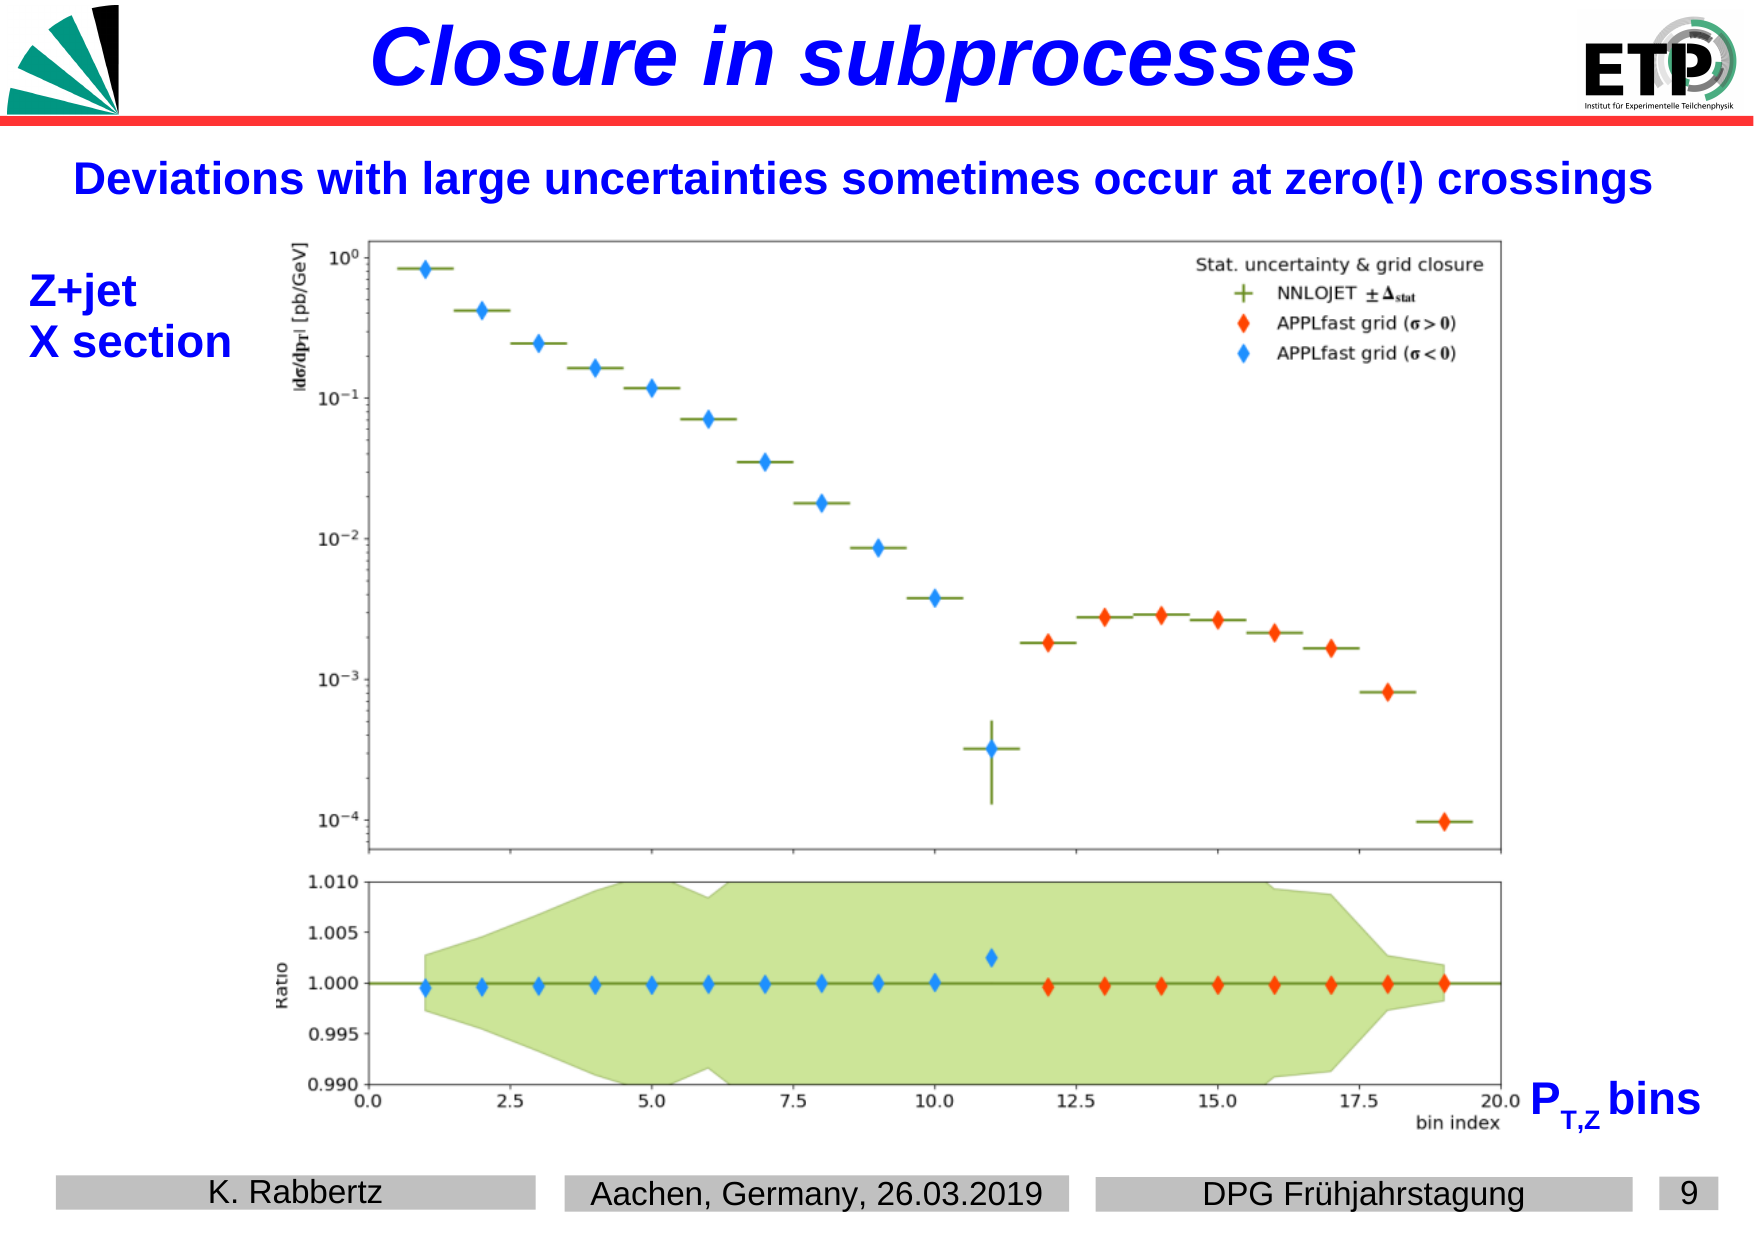

# Closure in subprocesses
Deviations with large uncertainties sometimes occur at zero(!) crossings
Z+jet
X section
PT,Z bins